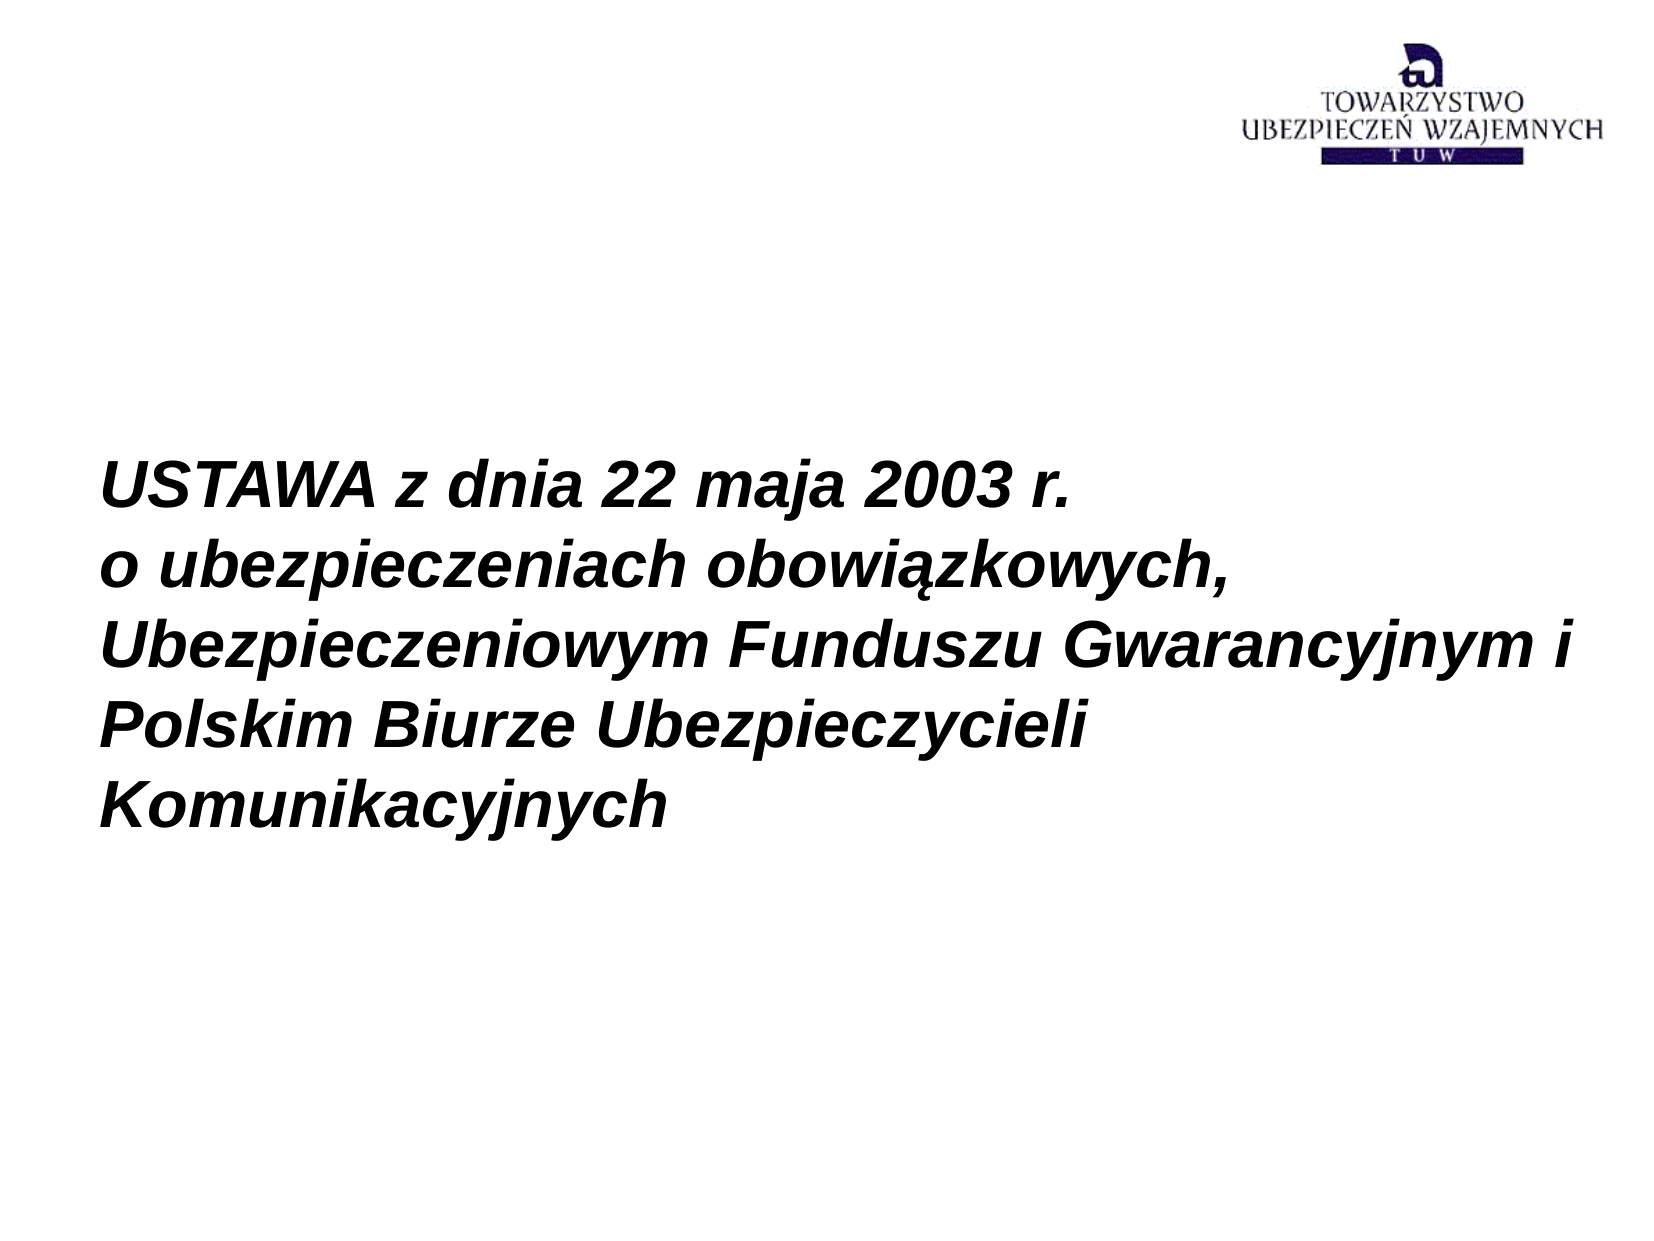

USTAWA z dnia 22 maja 2003 r.
o ubezpieczeniach obowiązkowych, Ubezpieczeniowym Funduszu Gwarancyjnym i Polskim Biurze Ubezpieczycieli Komunikacyjnych